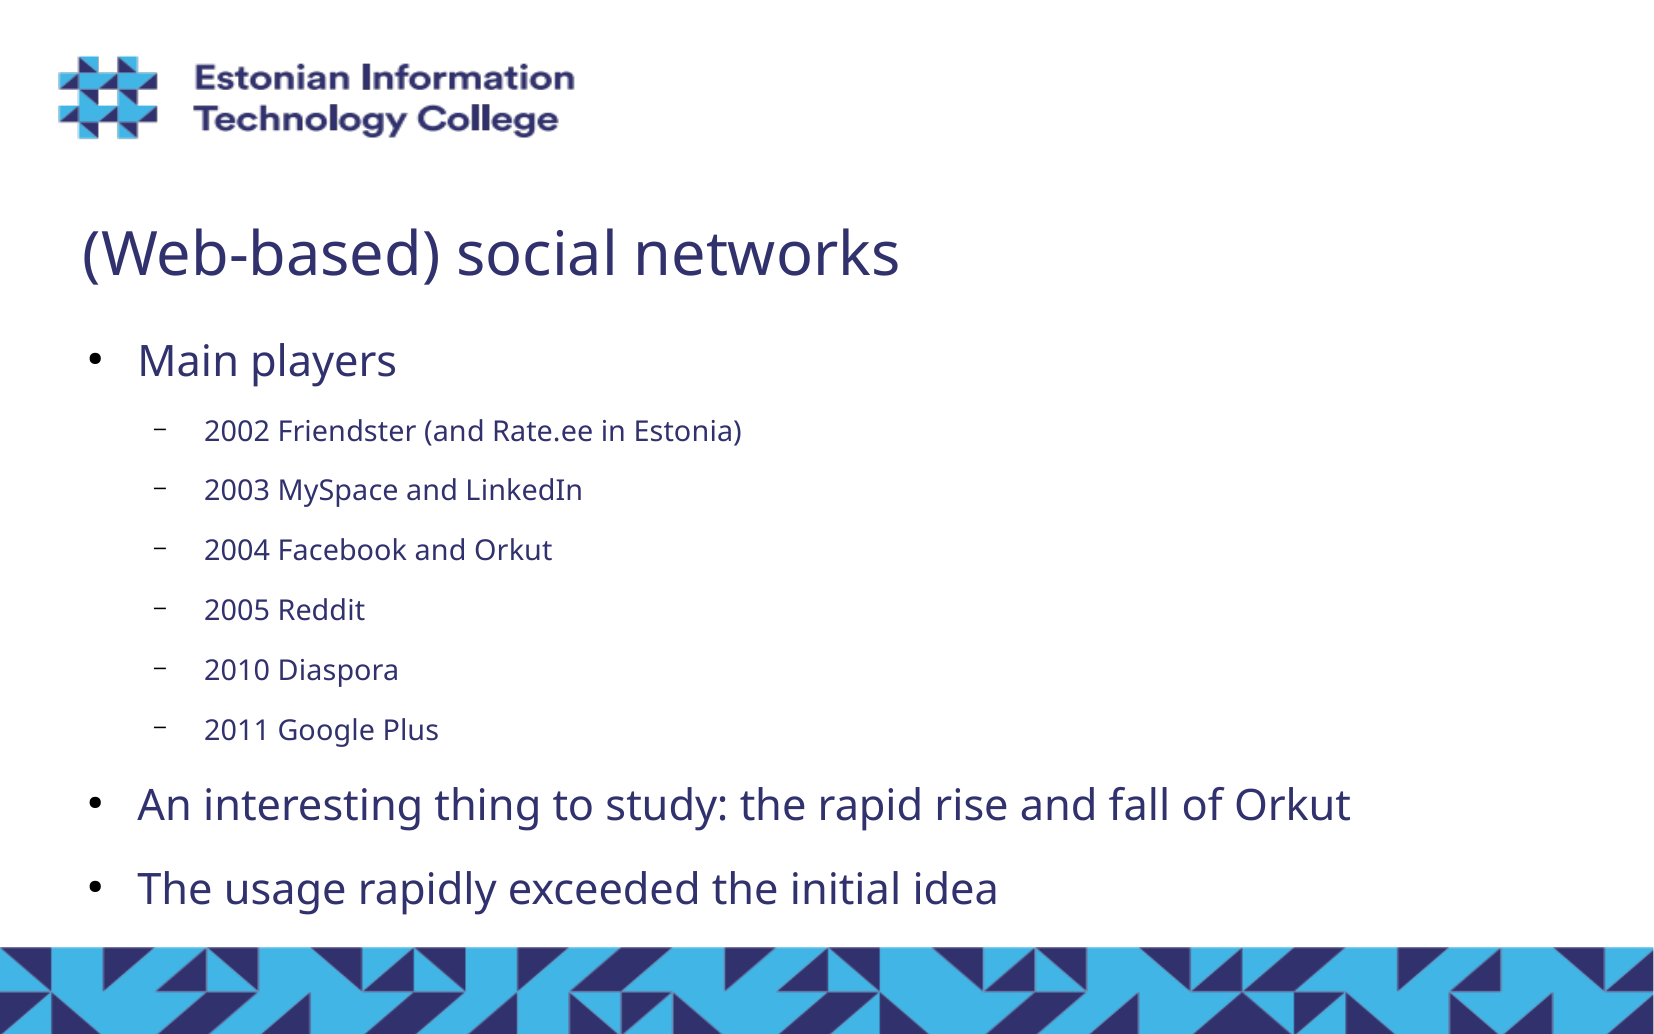

# (Web-based) social networks
Main players
2002 Friendster (and Rate.ee in Estonia)
2003 MySpace and LinkedIn
2004 Facebook and Orkut
2005 Reddit
2010 Diaspora
2011 Google Plus
An interesting thing to study: the rapid rise and fall of Orkut
The usage rapidly exceeded the initial idea